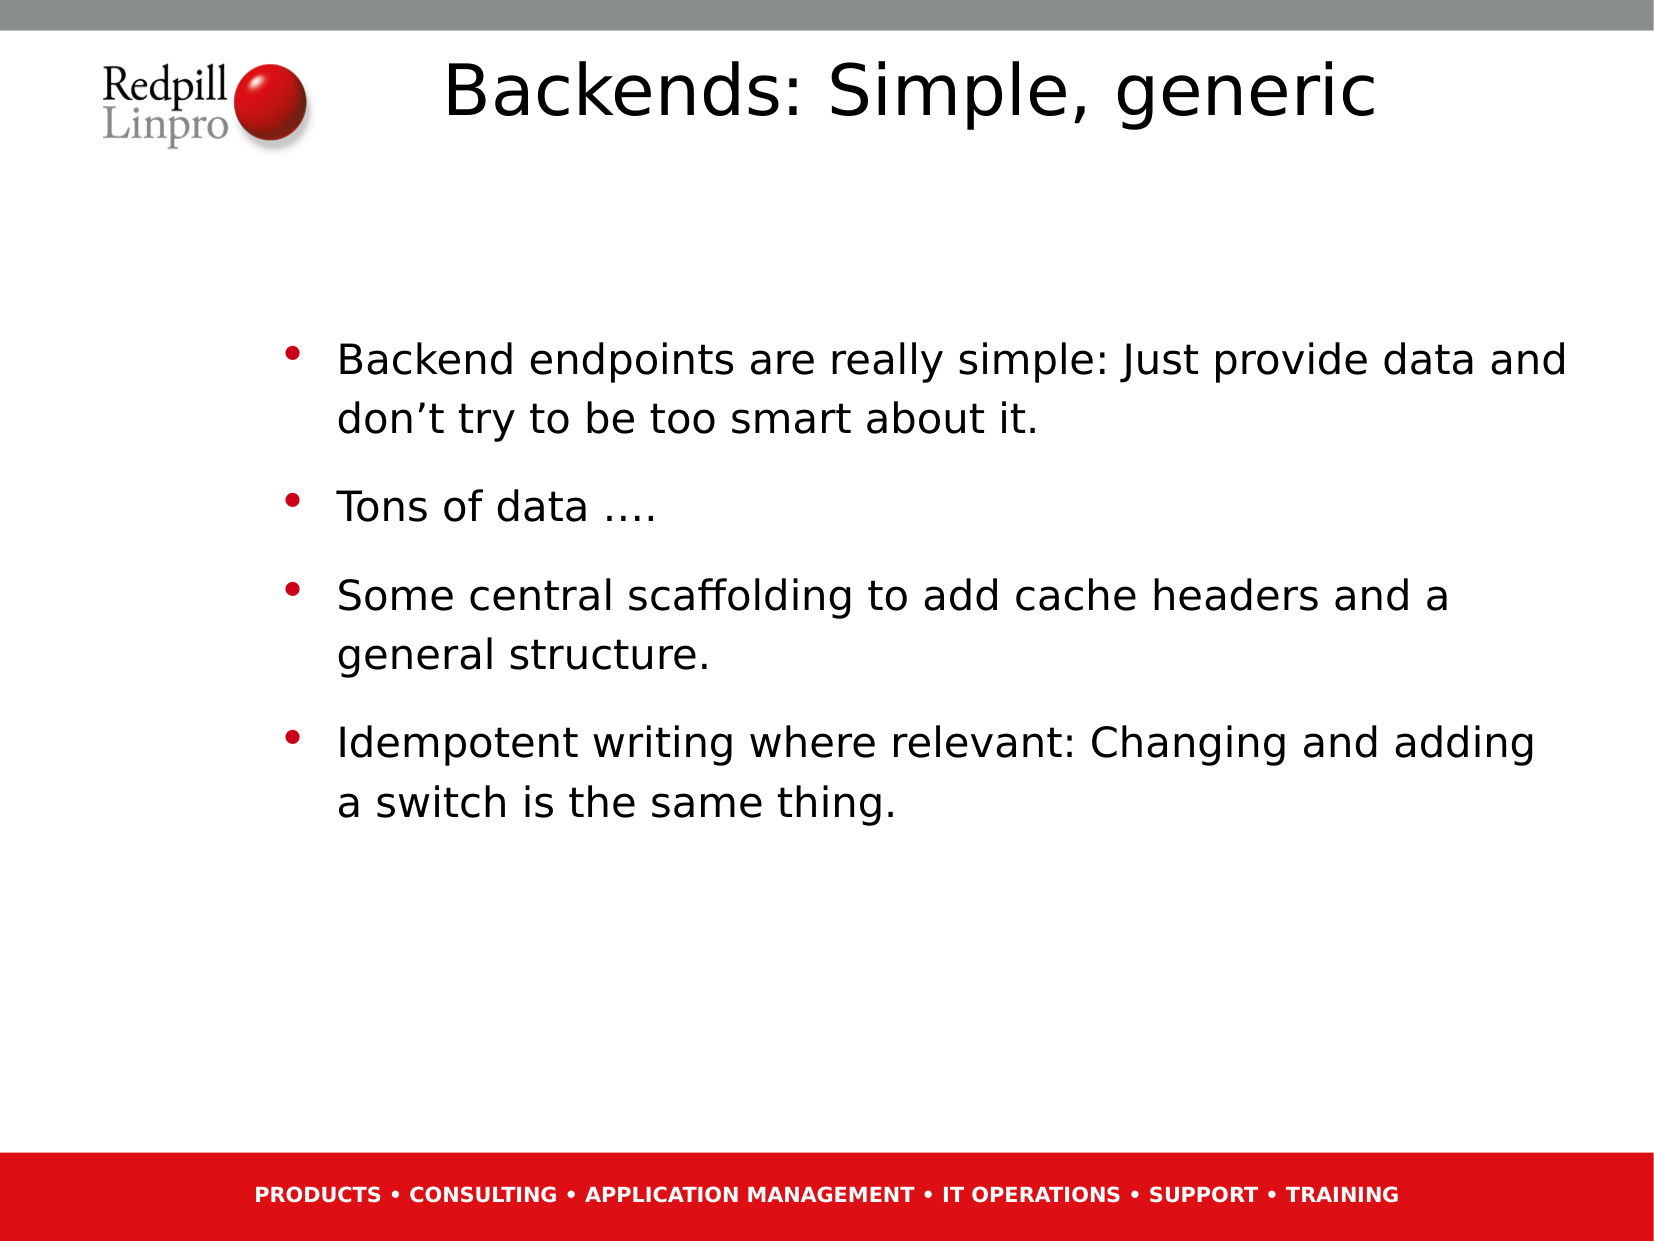

# Backends: Simple, generic
Backend endpoints are really simple: Just provide data and don’t try to be too smart about it.
Tons of data ….
Some central scaffolding to add cache headers and a general structure.
Idempotent writing where relevant: Changing and adding a switch is the same thing.